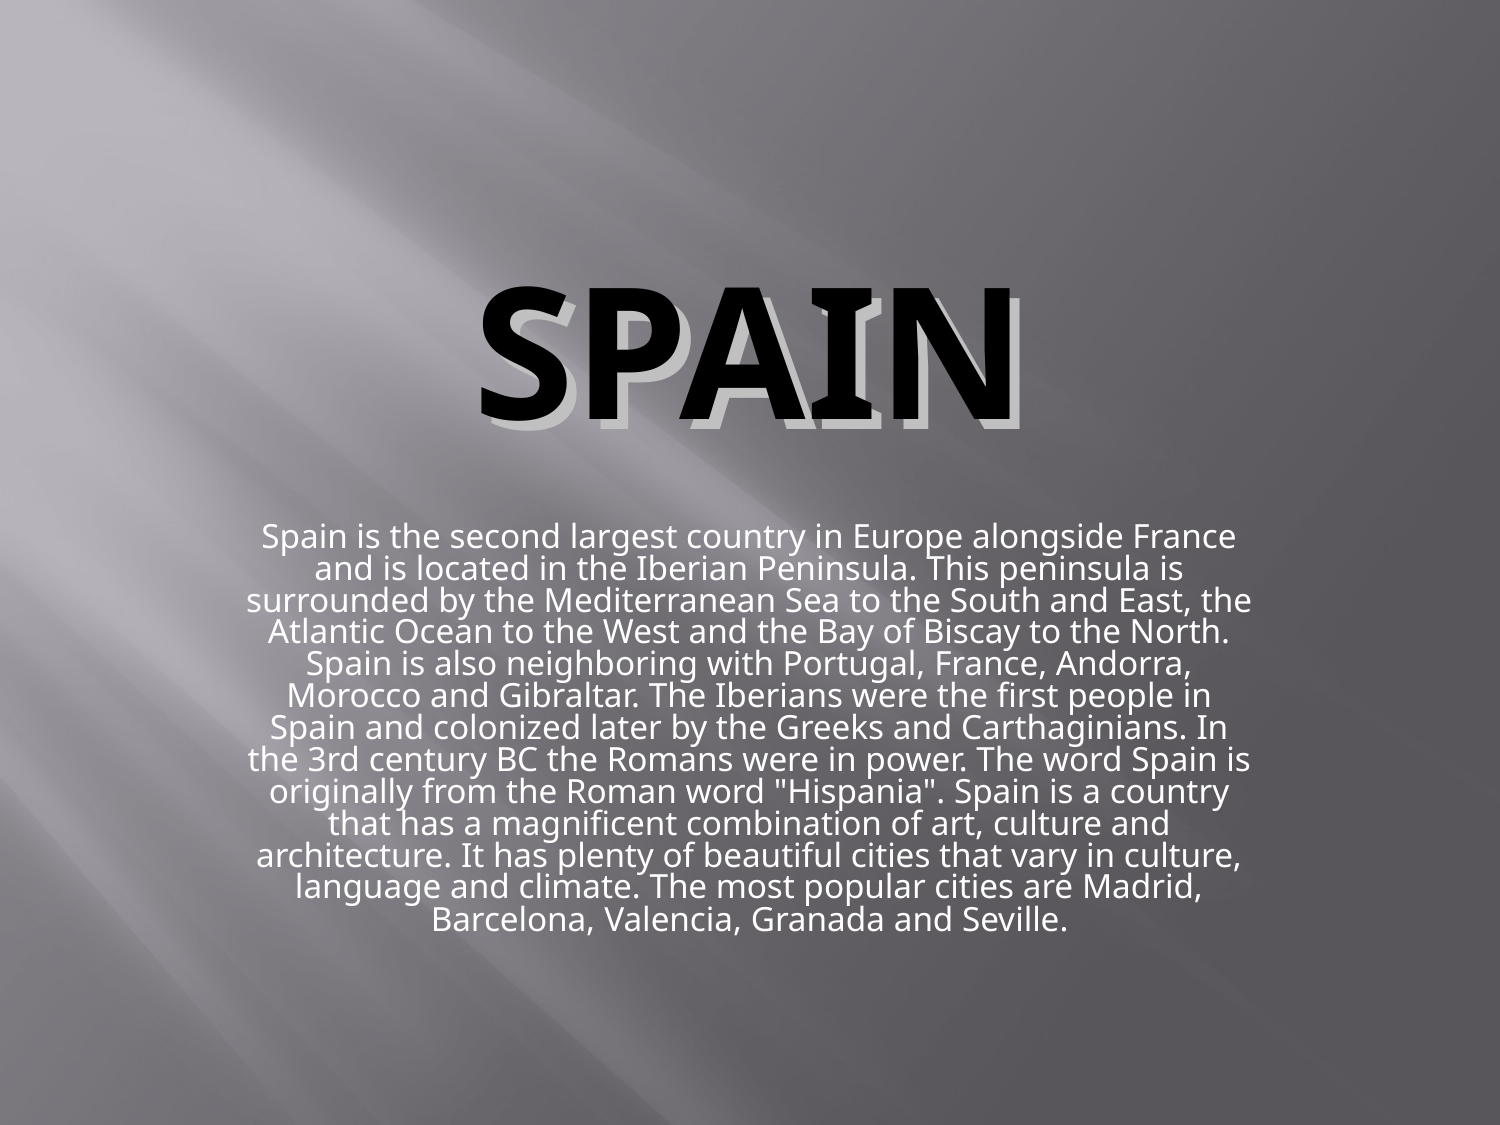

# SPAIN
Spain is the second largest country in Europe alongside France and is located in the Iberian Peninsula. This peninsula is surrounded by the Mediterranean Sea to the South and East, the Atlantic Ocean to the West and the Bay of Biscay to the North. Spain is also neighboring with Portugal, France, Andorra, Morocco and Gibraltar. The Iberians were the first people in Spain and colonized later by the Greeks and Carthaginians. In the 3rd century BC the Romans were in power. The word Spain is originally from the Roman word "Hispania". Spain is a country that has a magnificent combination of art, culture and architecture. It has plenty of beautiful cities that vary in culture, language and climate. The most popular cities are Madrid, Barcelona, ​​Valencia, Granada and Seville.